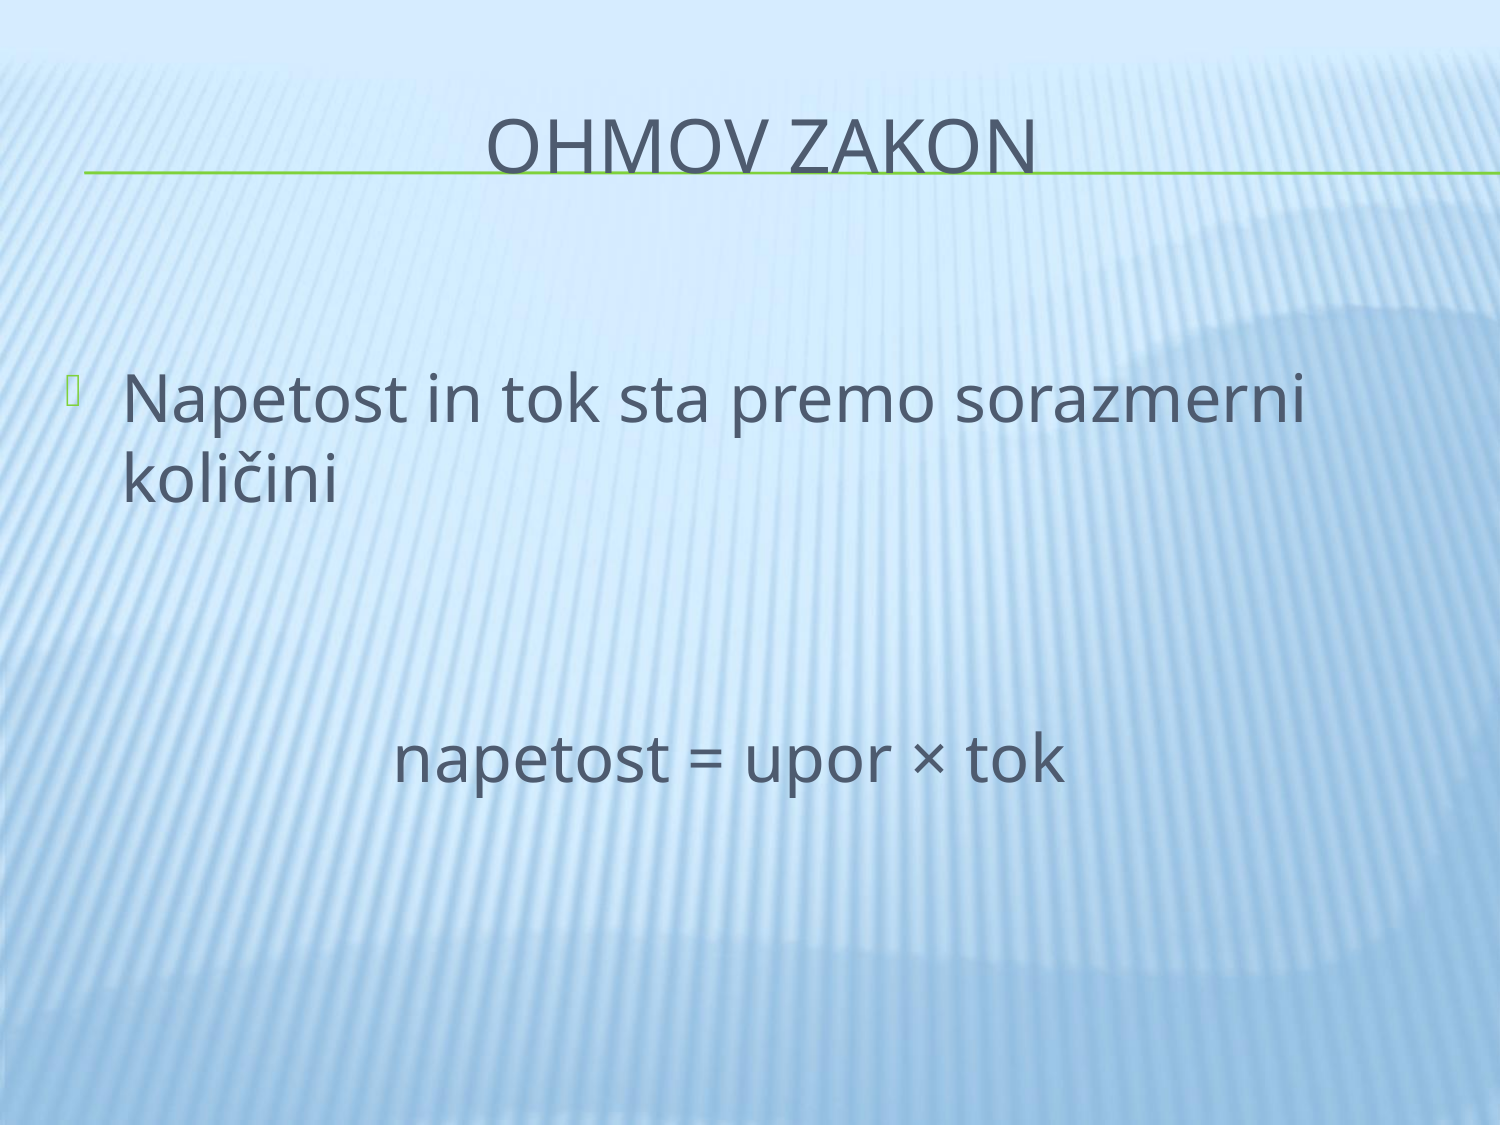

# Ohmov zakon
Napetost in tok sta premo sorazmerni količini
 napetost = upor × tok